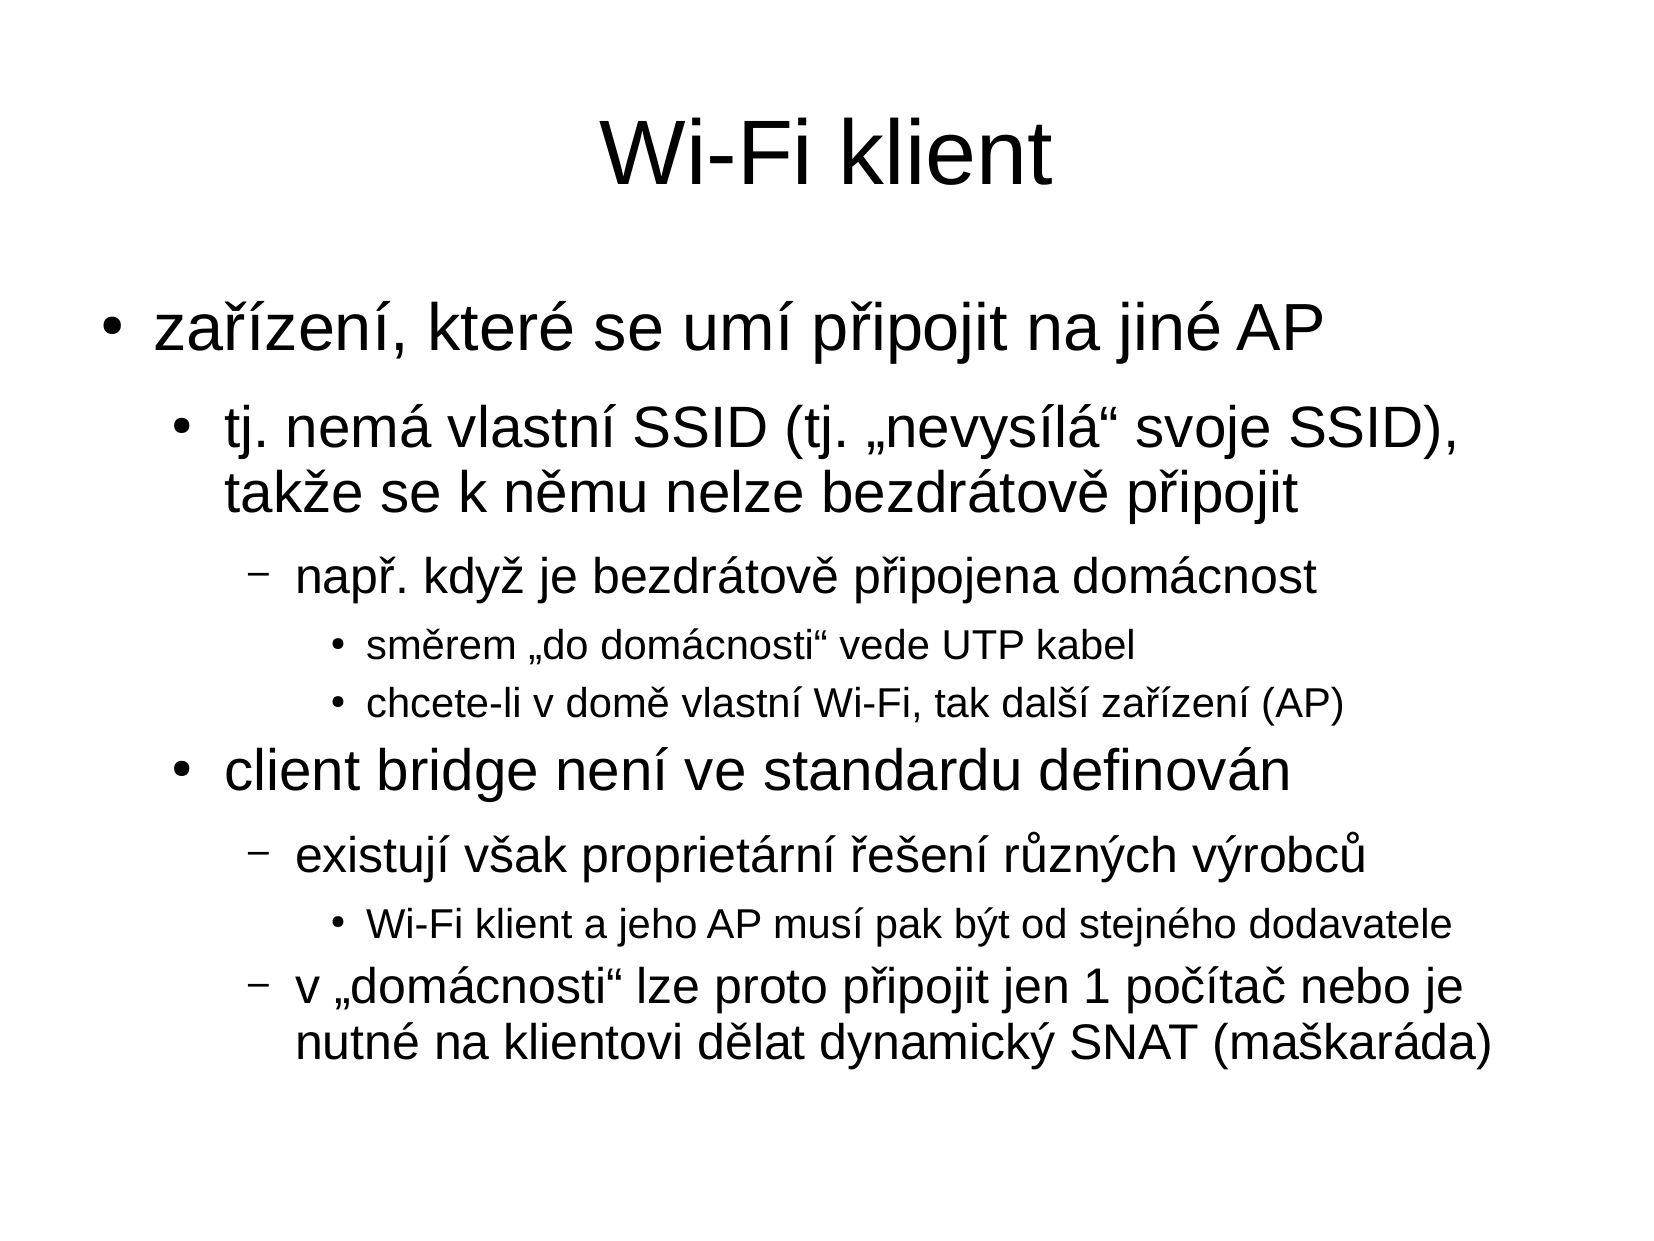

# Wi-Fi klient
zařízení, které se umí připojit na jiné AP
tj. nemá vlastní SSID (tj. „nevysílá“ svoje SSID), takže se k němu nelze bezdrátově připojit
např. když je bezdrátově připojena domácnost
směrem „do domácnosti“ vede UTP kabel
chcete-li v domě vlastní Wi-Fi, tak další zařízení (AP)
client bridge není ve standardu definován
existují však proprietární řešení různých výrobců
Wi-Fi klient a jeho AP musí pak být od stejného dodavatele
v „domácnosti“ lze proto připojit jen 1 počítač nebo je nutné na klientovi dělat dynamický SNAT (maškaráda)